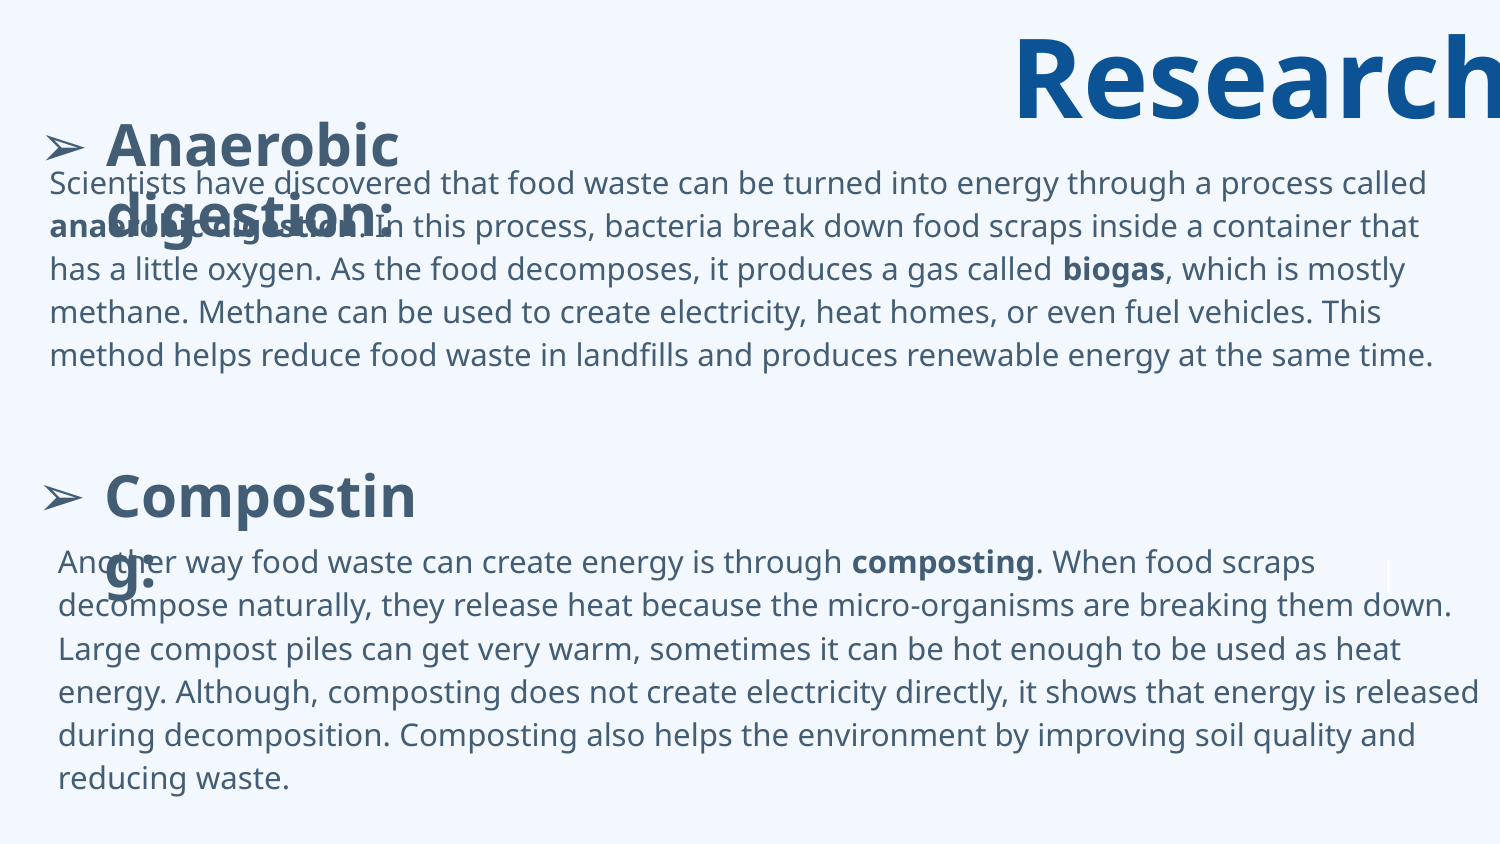

# Research:
Anaerobic digestion:
Scientists have discovered that food waste can be turned into energy through a process called anaerobic digestion. In this process, bacteria break down food scraps inside a container that has a little oxygen. As the food decomposes, it produces a gas called biogas, which is mostly methane. Methane can be used to create electricity, heat homes, or even fuel vehicles. This method helps reduce food waste in landfills and produces renewable energy at the same time.
Composting:
Another way food waste can create energy is through composting. When food scraps decompose naturally, they release heat because the micro-organisms are breaking them down. Large compost piles can get very warm, sometimes it can be hot enough to be used as heat energy. Although, composting does not create electricity directly, it shows that energy is released during decomposition. Composting also helps the environment by improving soil quality and reducing waste.